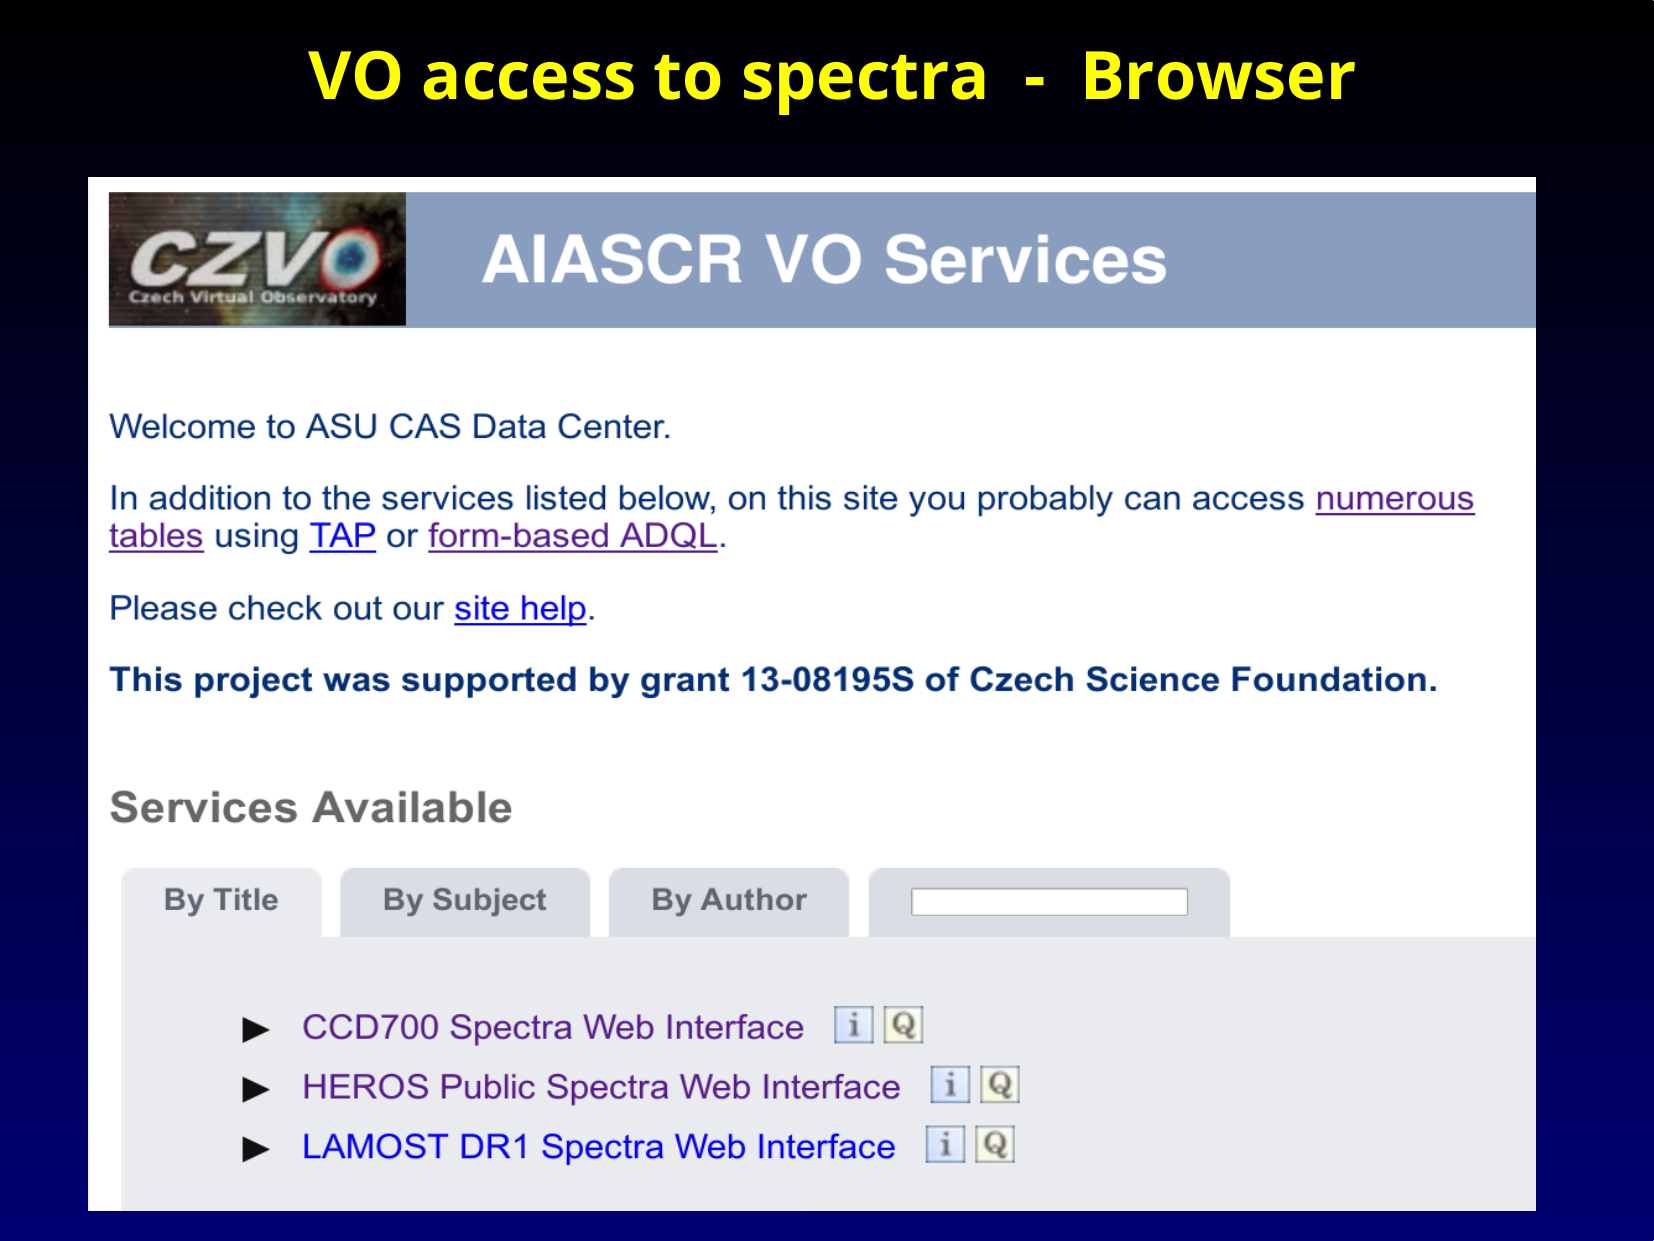

# VO access to spectra - Browser